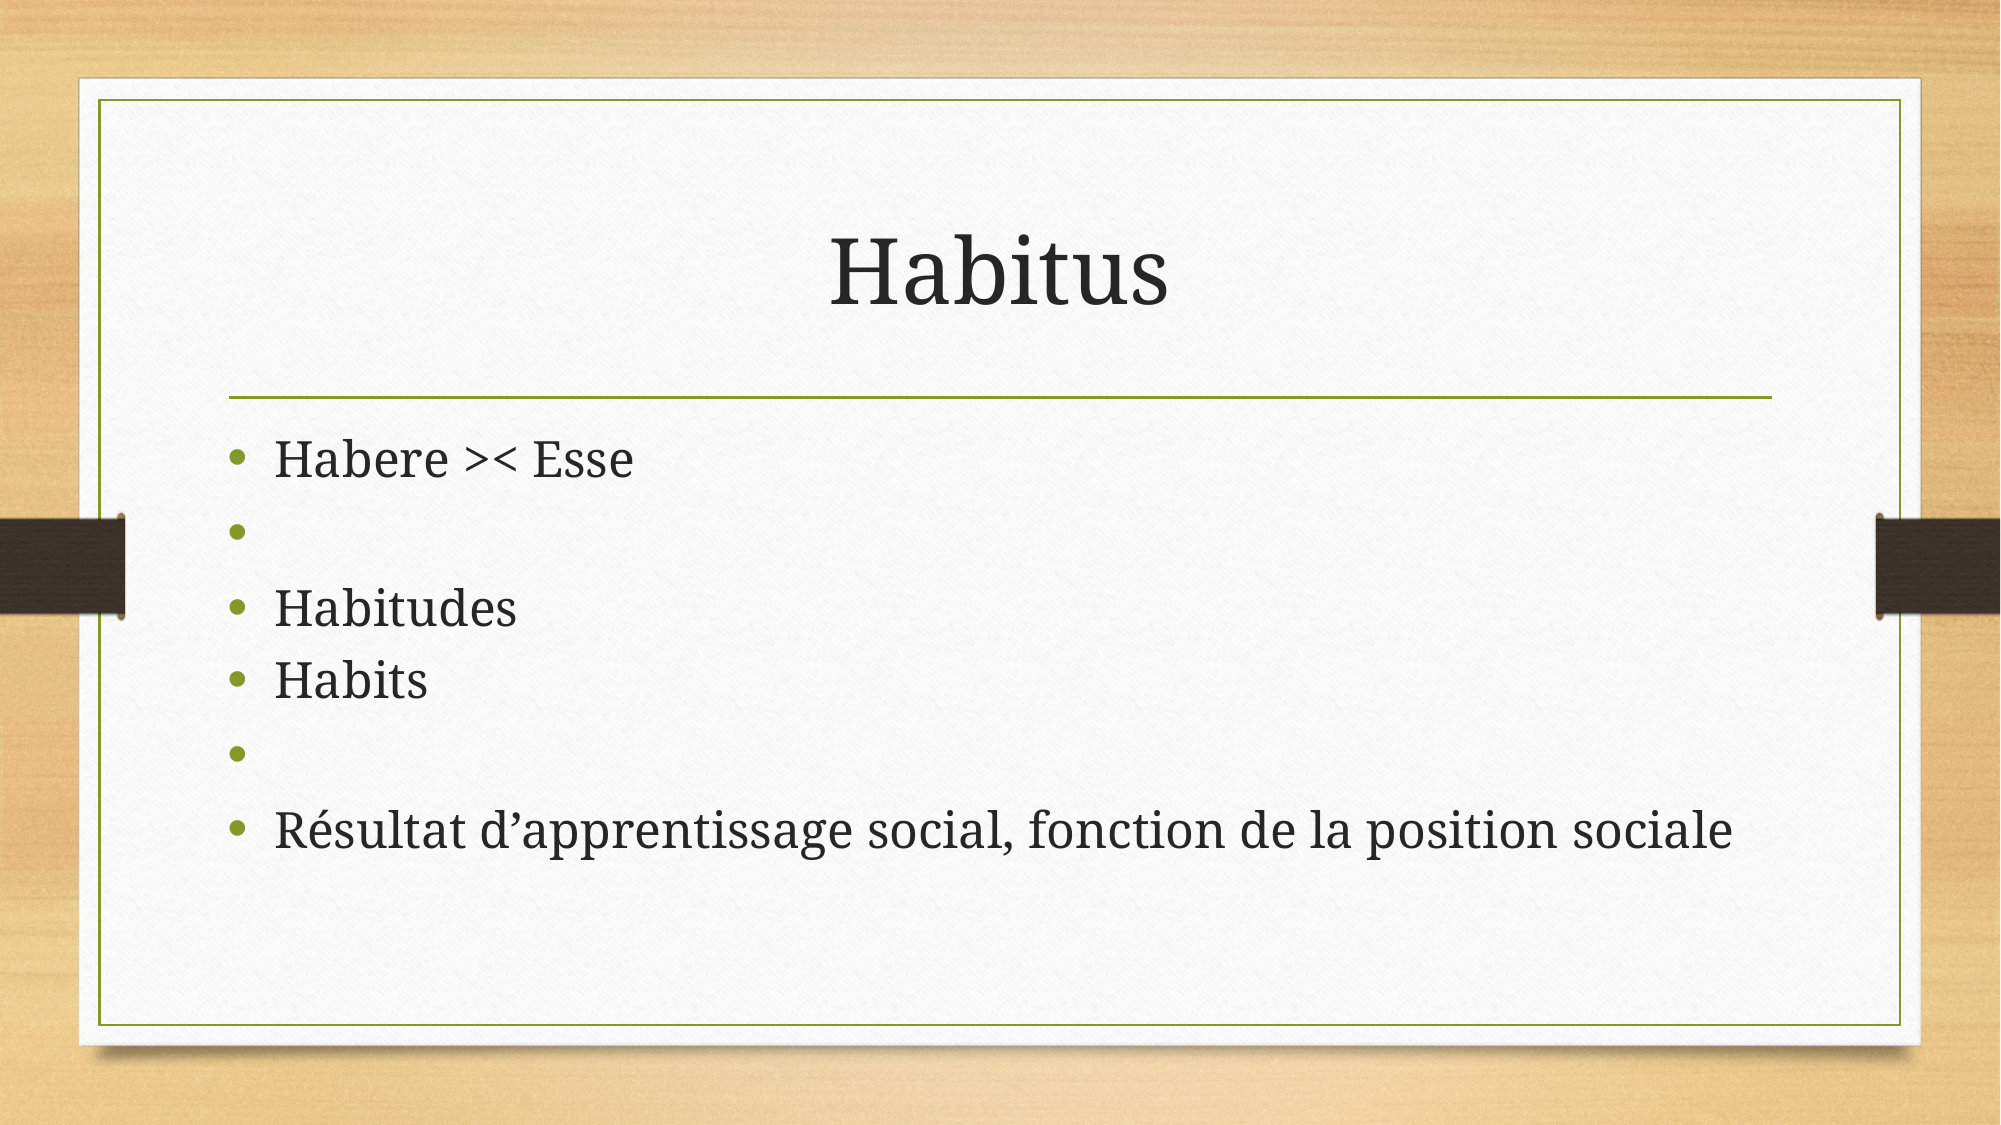

# Habitus
Habere >< Esse
Habitudes
Habits
Résultat d’apprentissage social, fonction de la position sociale